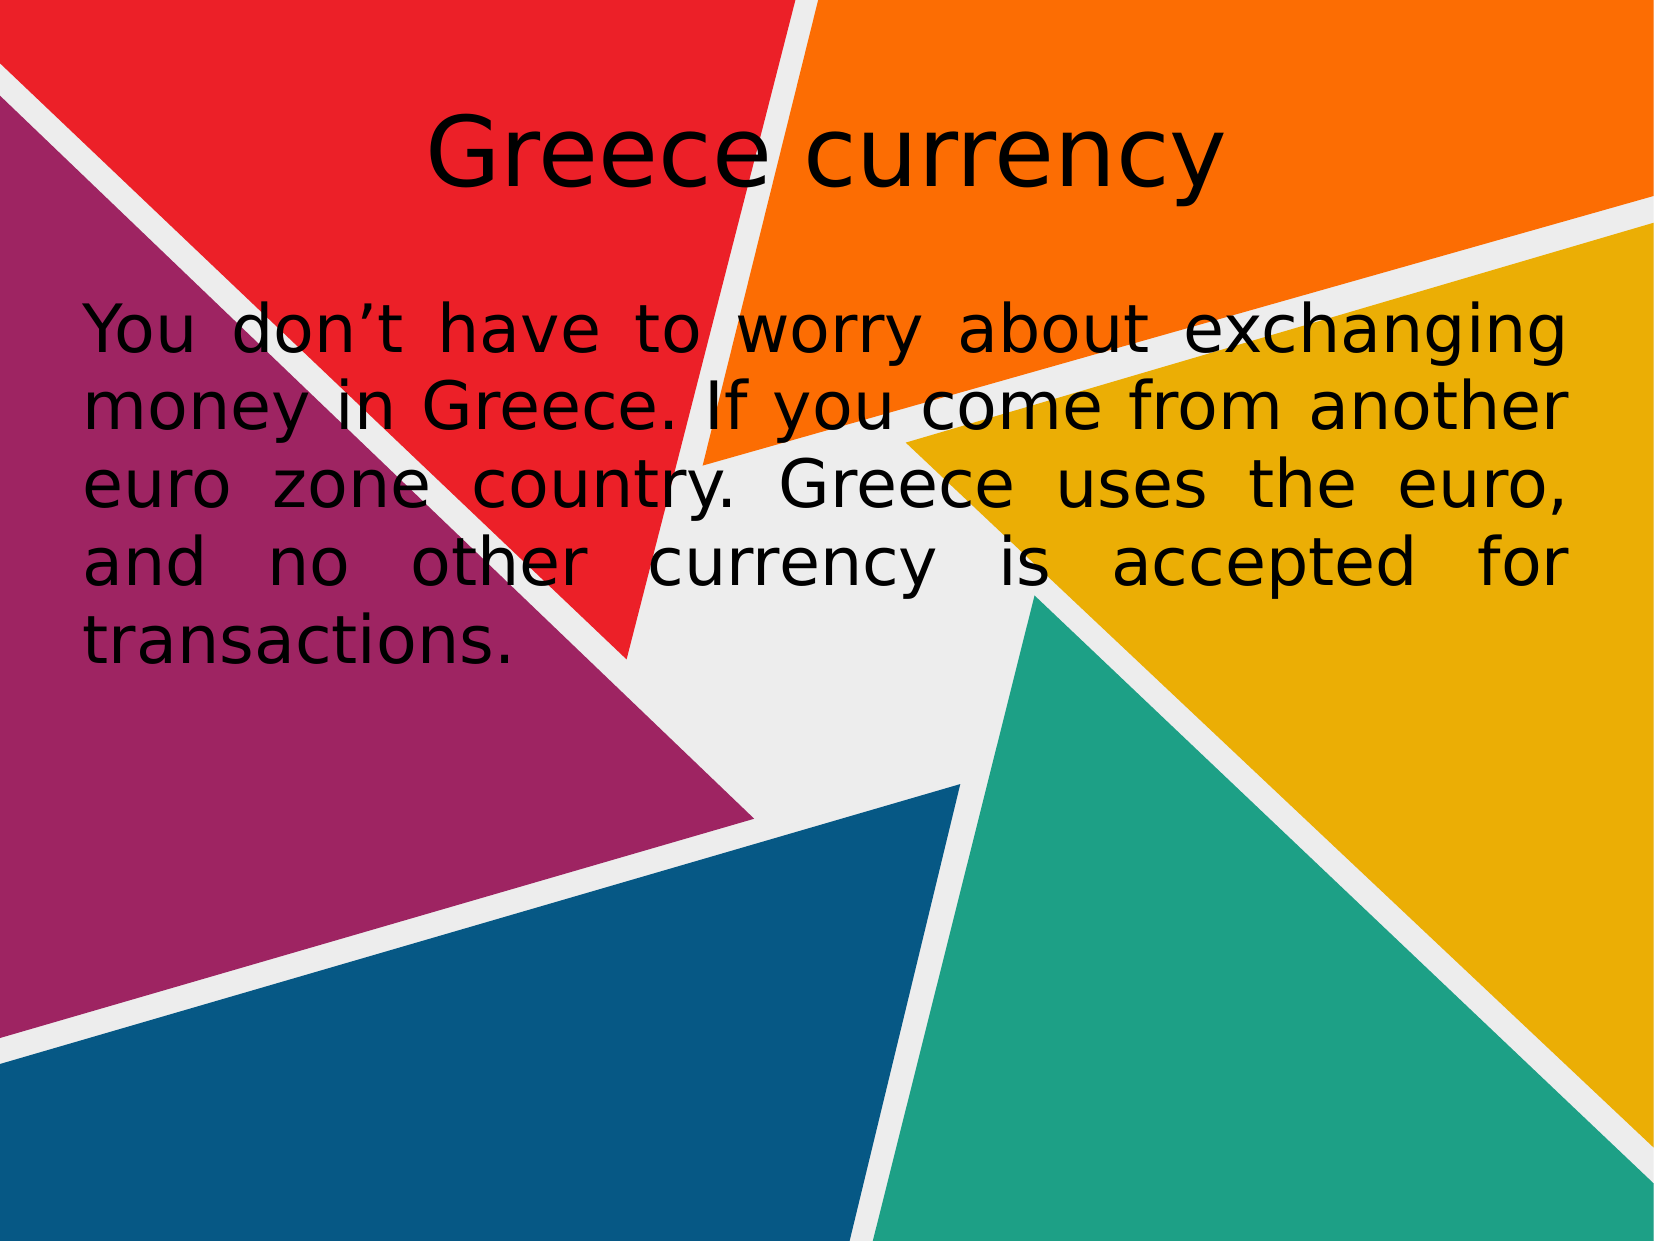

# Greece currency
You don’t have to worry about exchanging money in Greece. If you come from another euro zone country. Greece uses the euro, and no other currency is accepted for transactions.